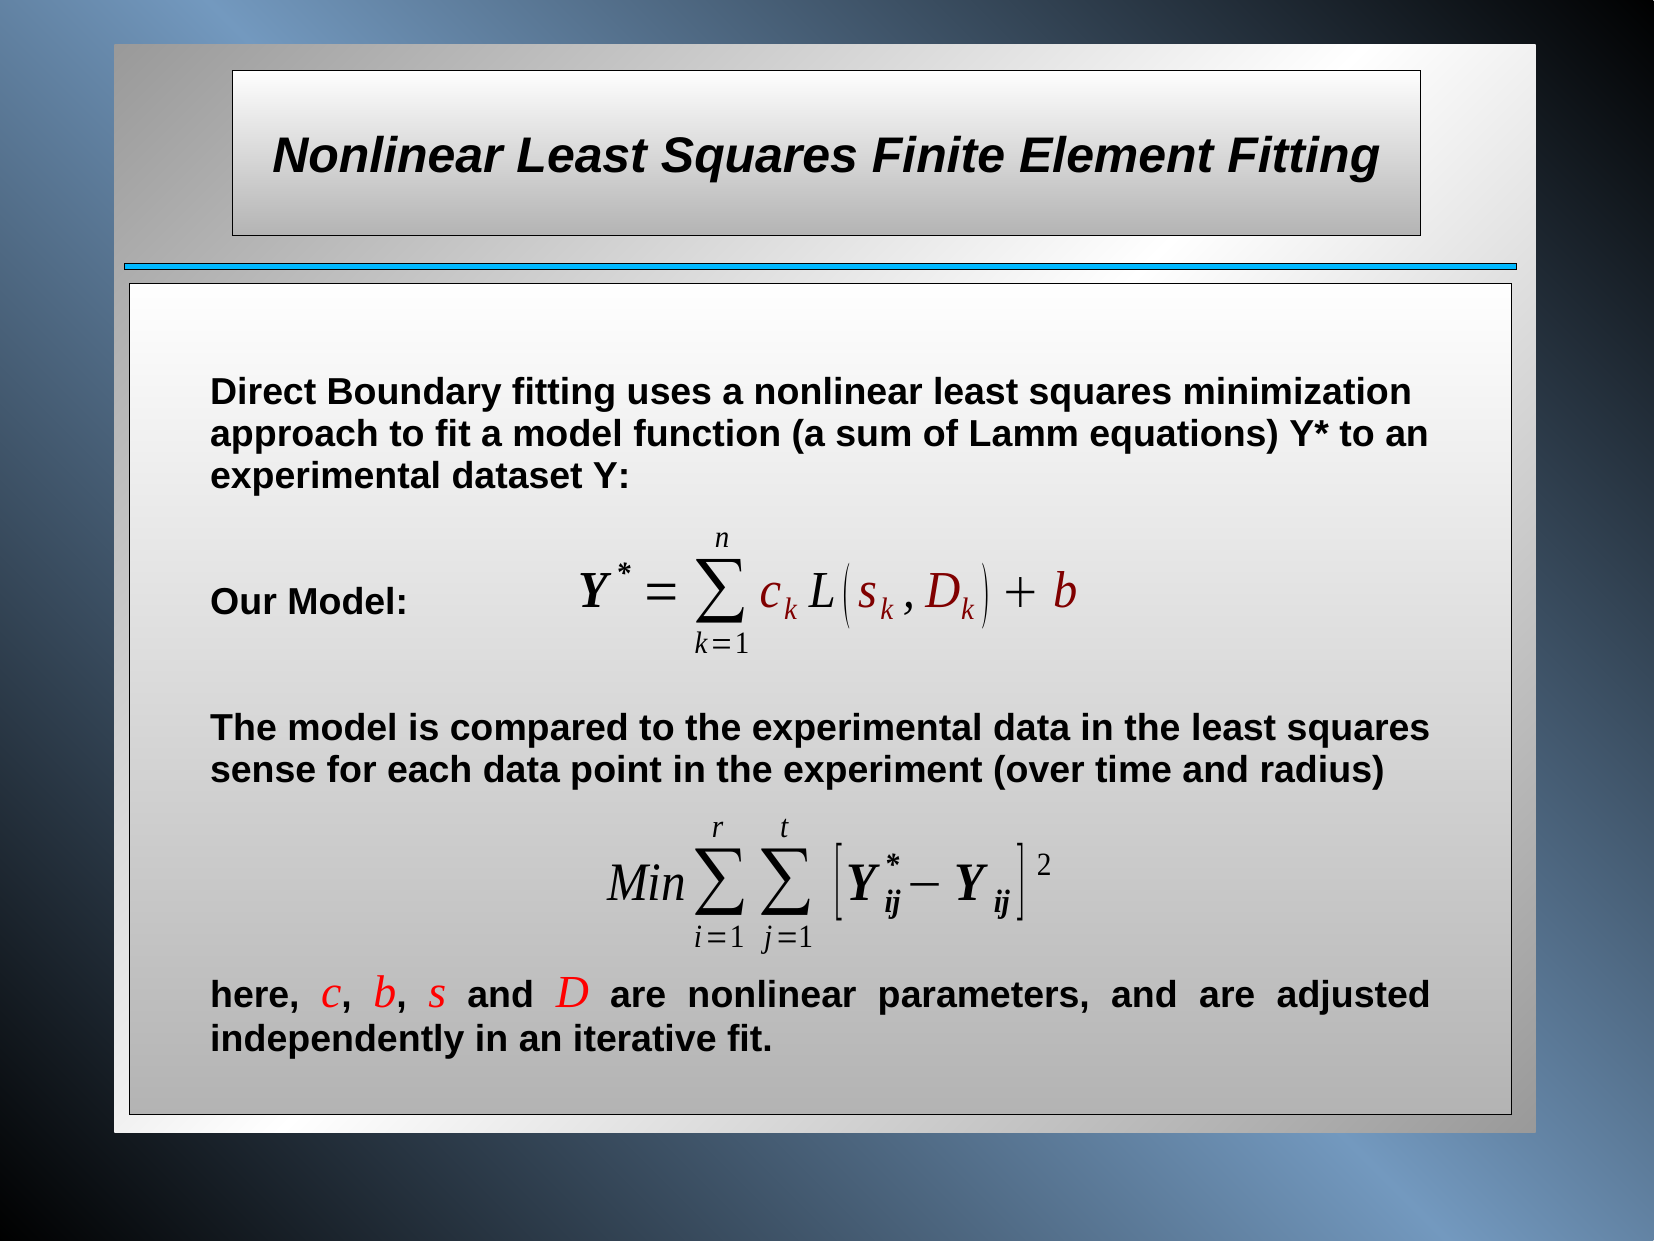

Nonlinear Least Squares Finite Element Fitting
Direct Boundary fitting uses a nonlinear least squares minimization approach to fit a model function (a sum of Lamm equations) Y* to an experimental dataset Y:
Our Model:
The model is compared to the experimental data in the least squares sense for each data point in the experiment (over time and radius)
here, c, b, s and D are nonlinear parameters, and are adjusted independently in an iterative fit.